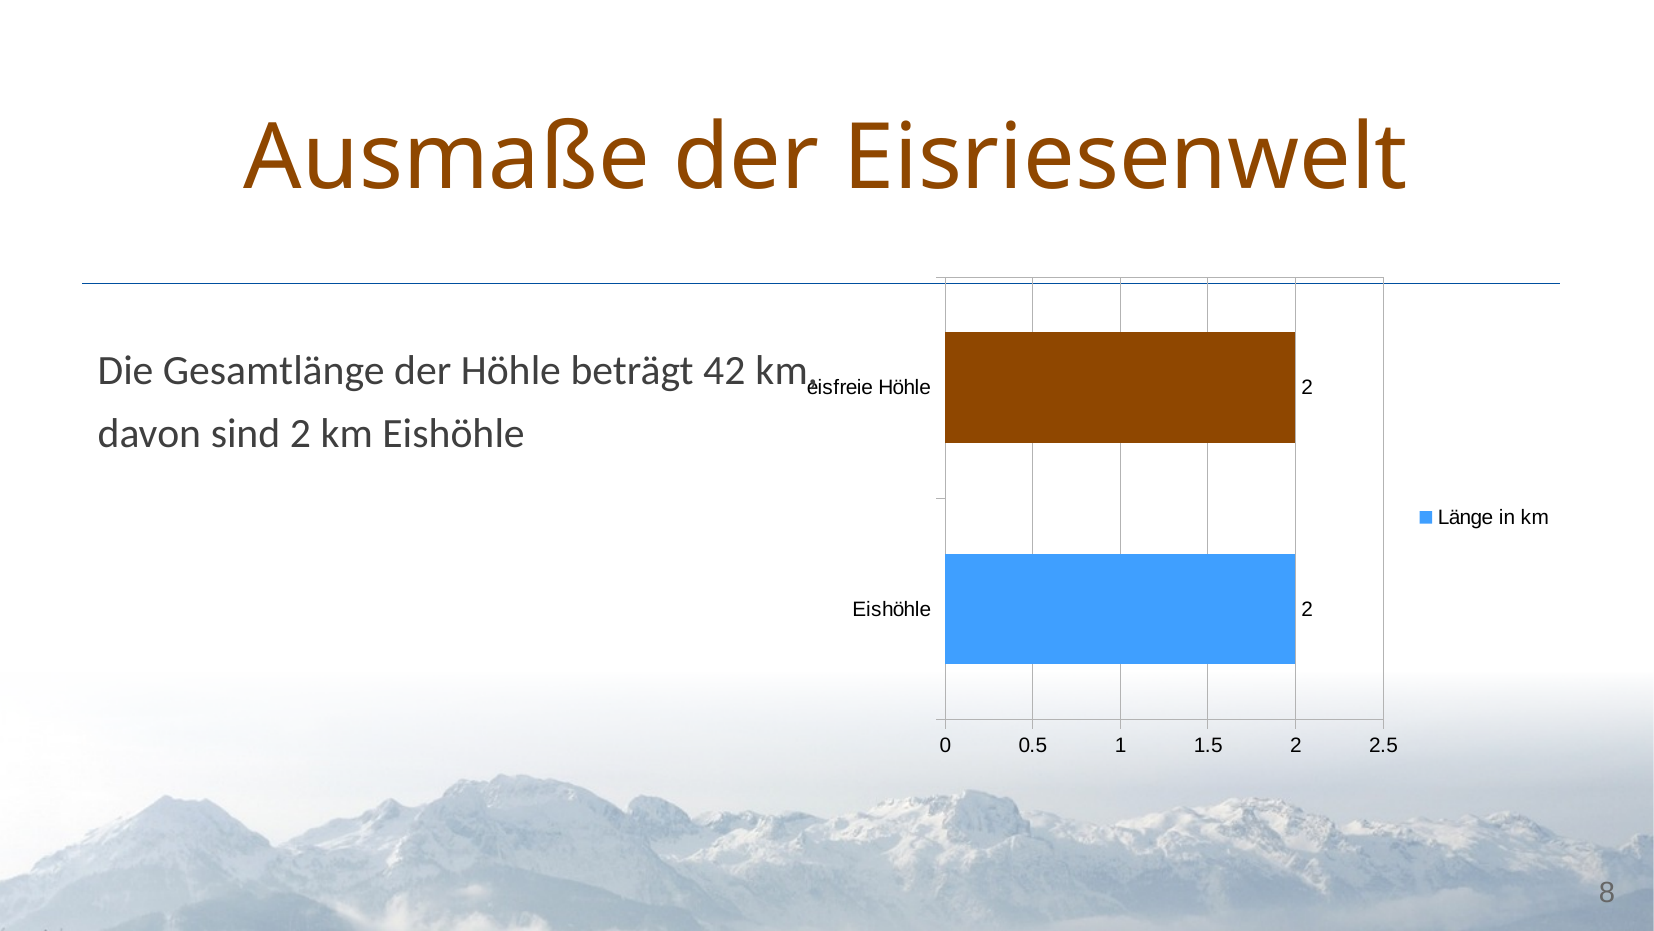

# Ausmaße der Eisriesenwelt
### Chart
| Category | Länge in km |
|---|---|
| Eishöhle | 2.0 |
| eisfreie Höhle | 2.0 |Die Gesamtlänge der Höhle beträgt 42 km, davon sind 2 km Eishöhle